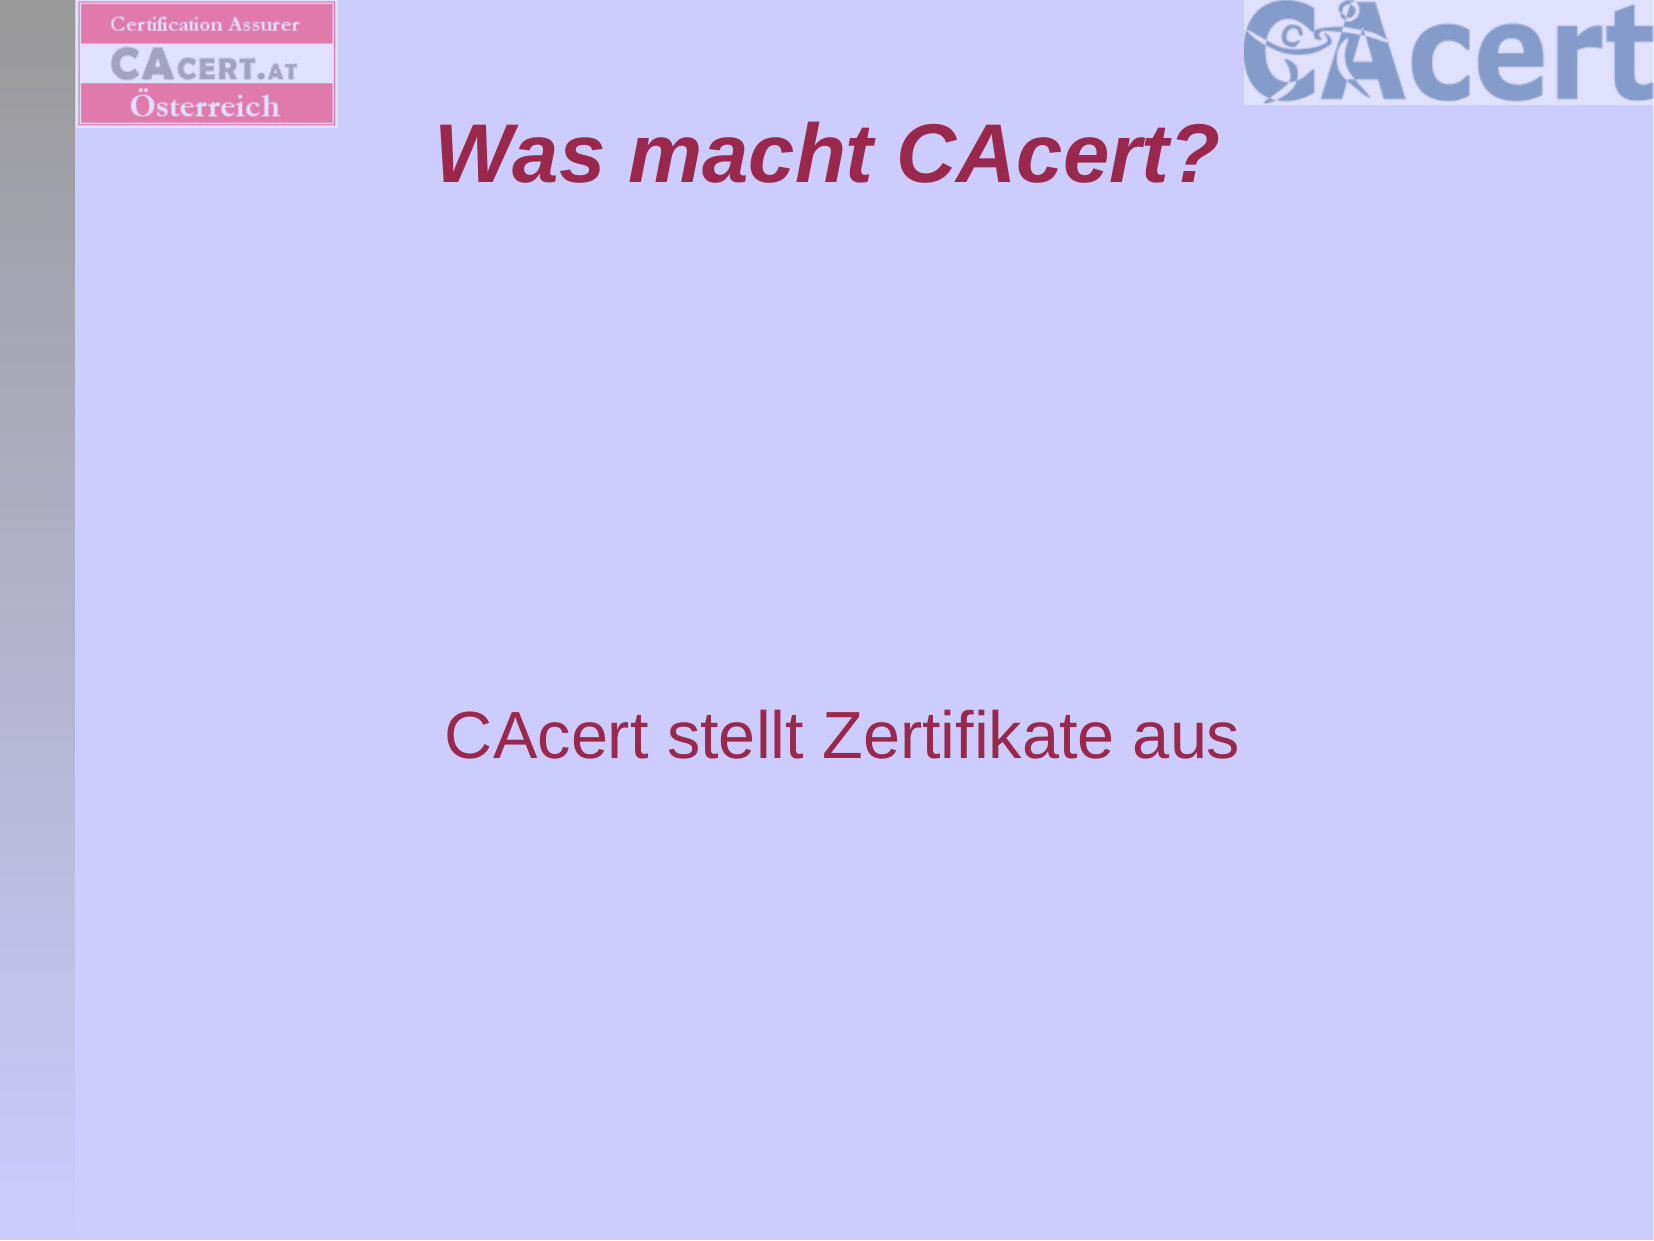

# Was macht CAcert?
CAcert stellt Zertifikate aus